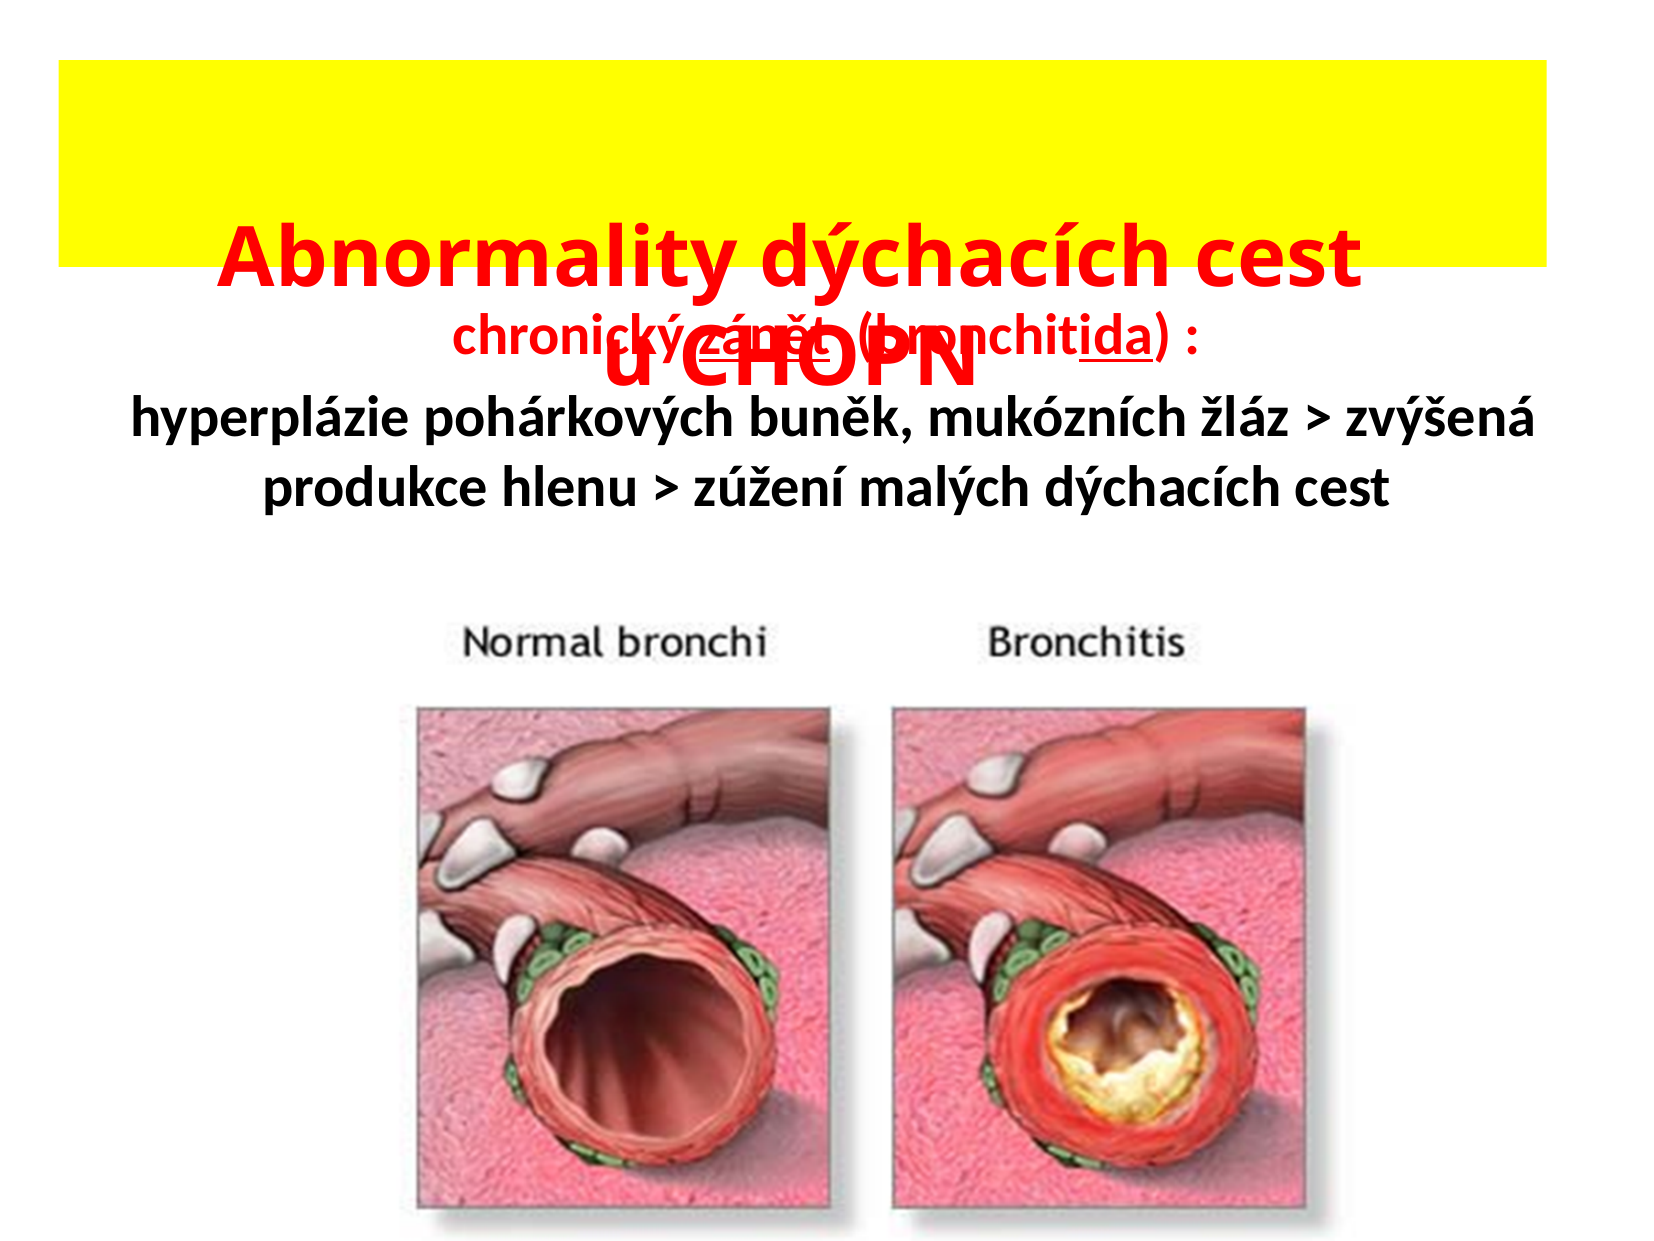

# Abnormality dýchacích cest u CHOPN
chronický zánět (bronchitida) :
 hyperplázie pohárkových buněk, mukózních žláz > zvýšená produkce hlenu > zúžení malých dýchacích cest